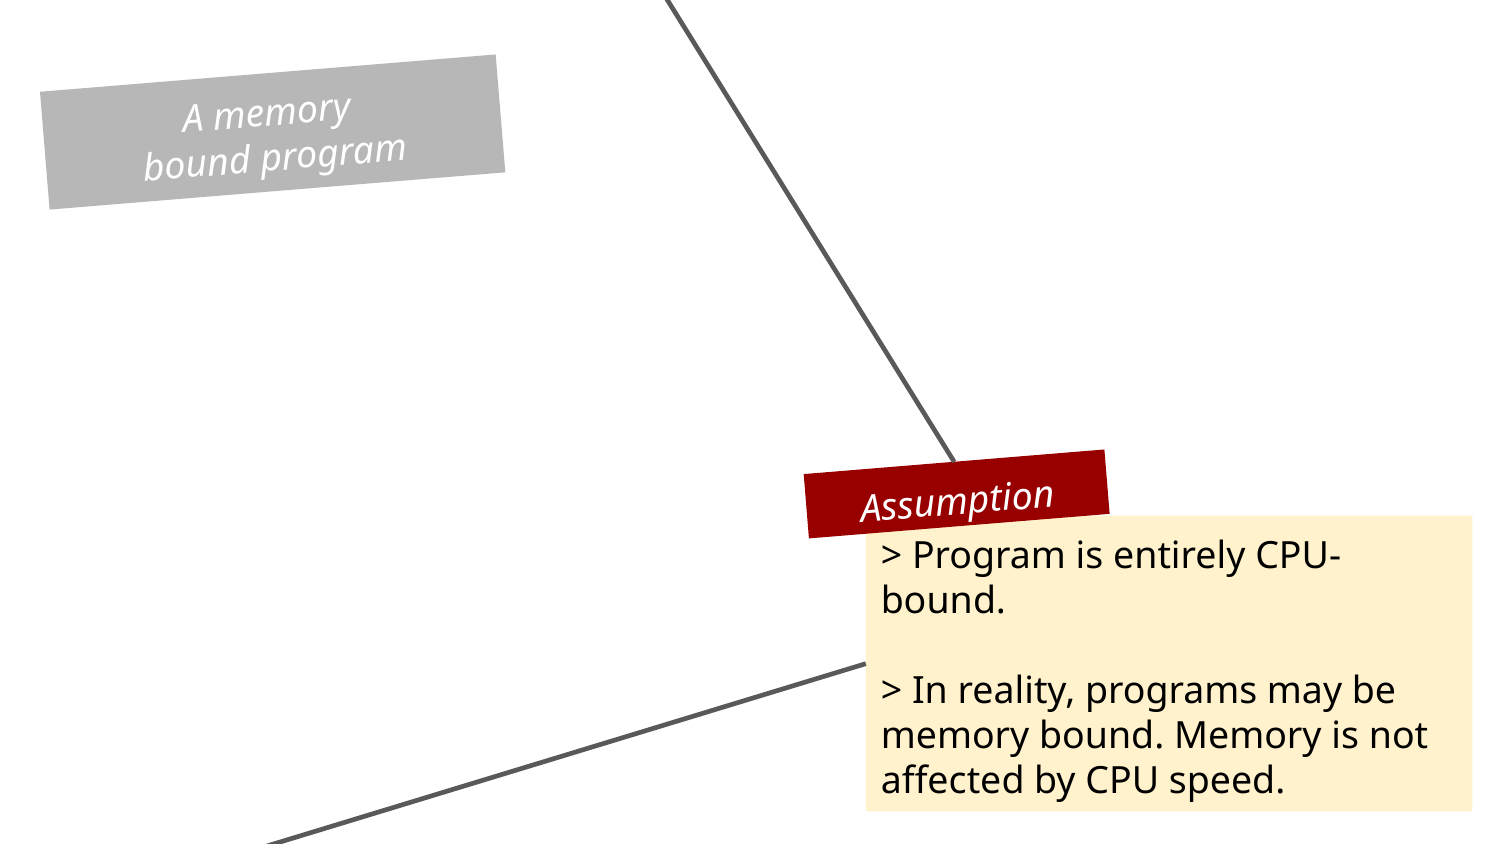

A memory
bound program
Assumption
> Program is entirely CPU-bound.
> In reality, programs may be memory bound. Memory is not affected by CPU speed.